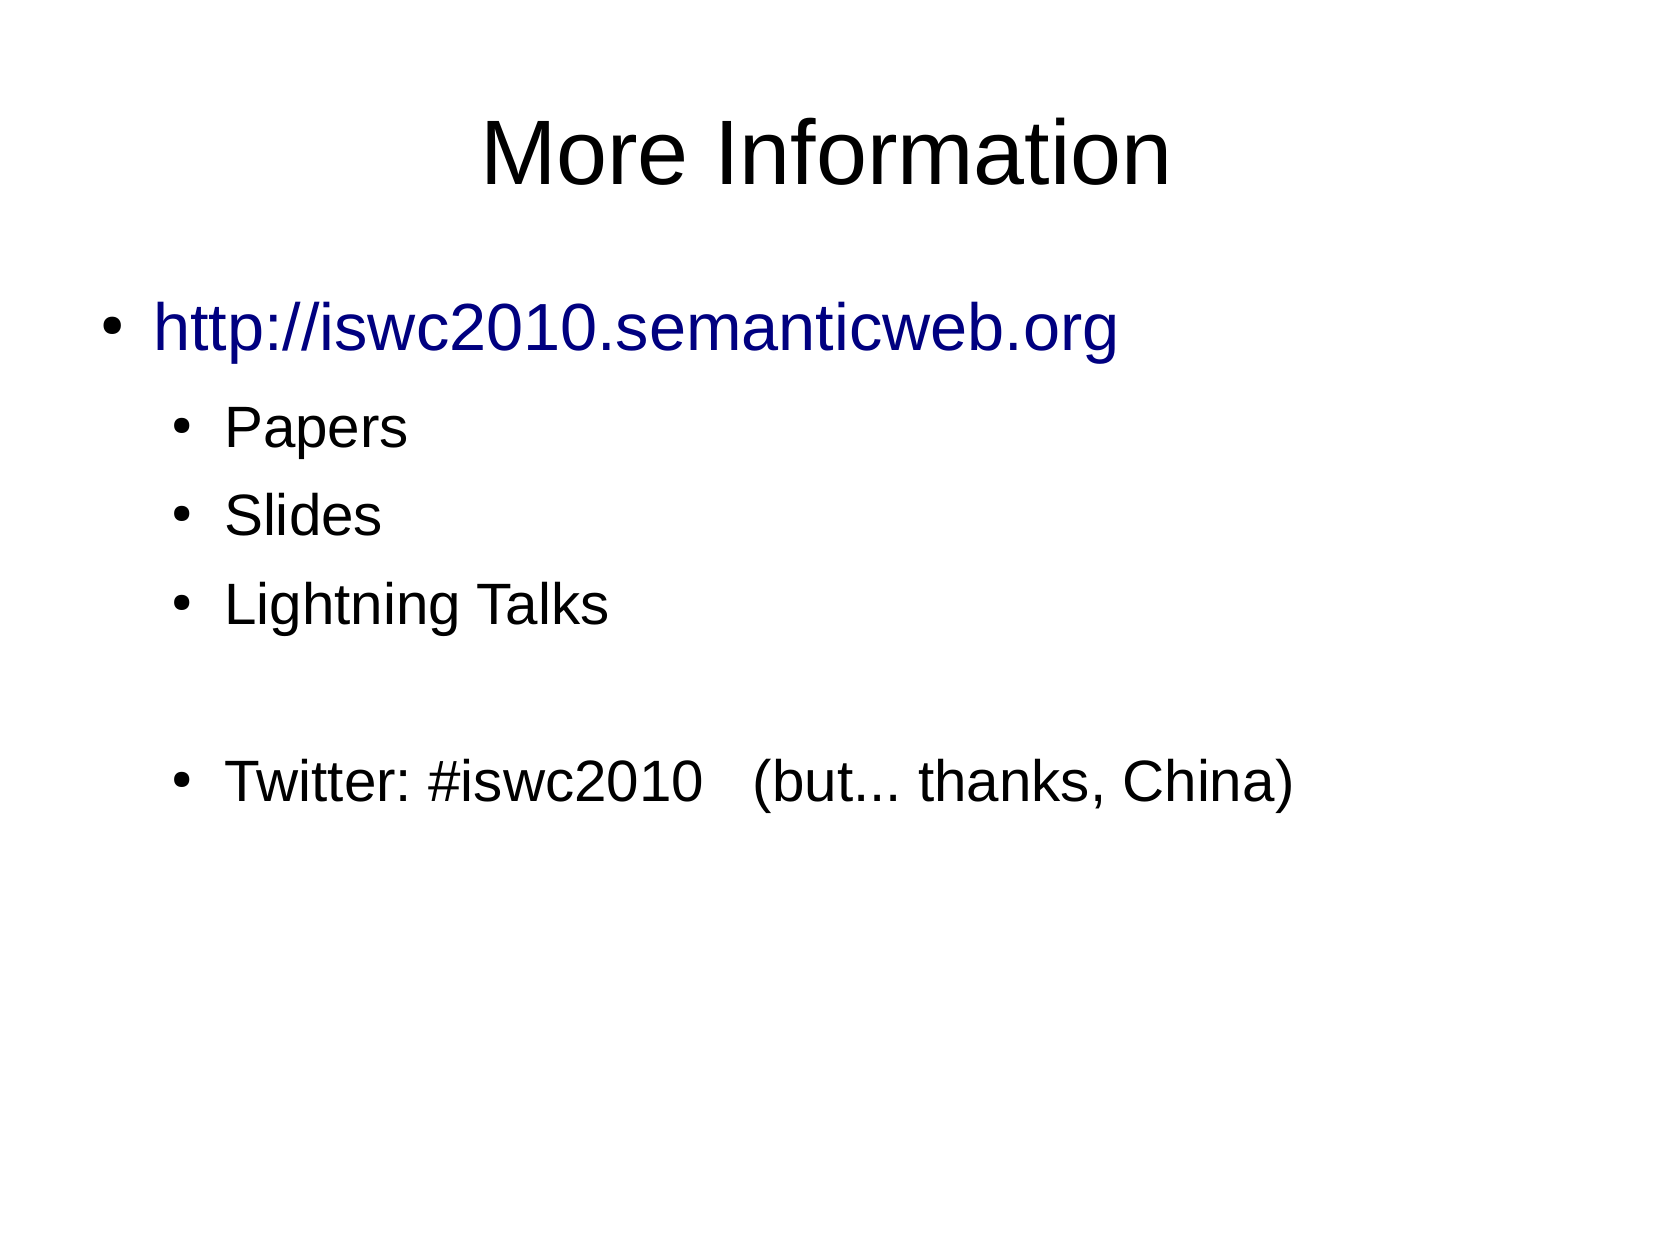

# More Information
http://iswc2010.semanticweb.org
Papers
Slides
Lightning Talks
Twitter: #iswc2010 (but... thanks, China)